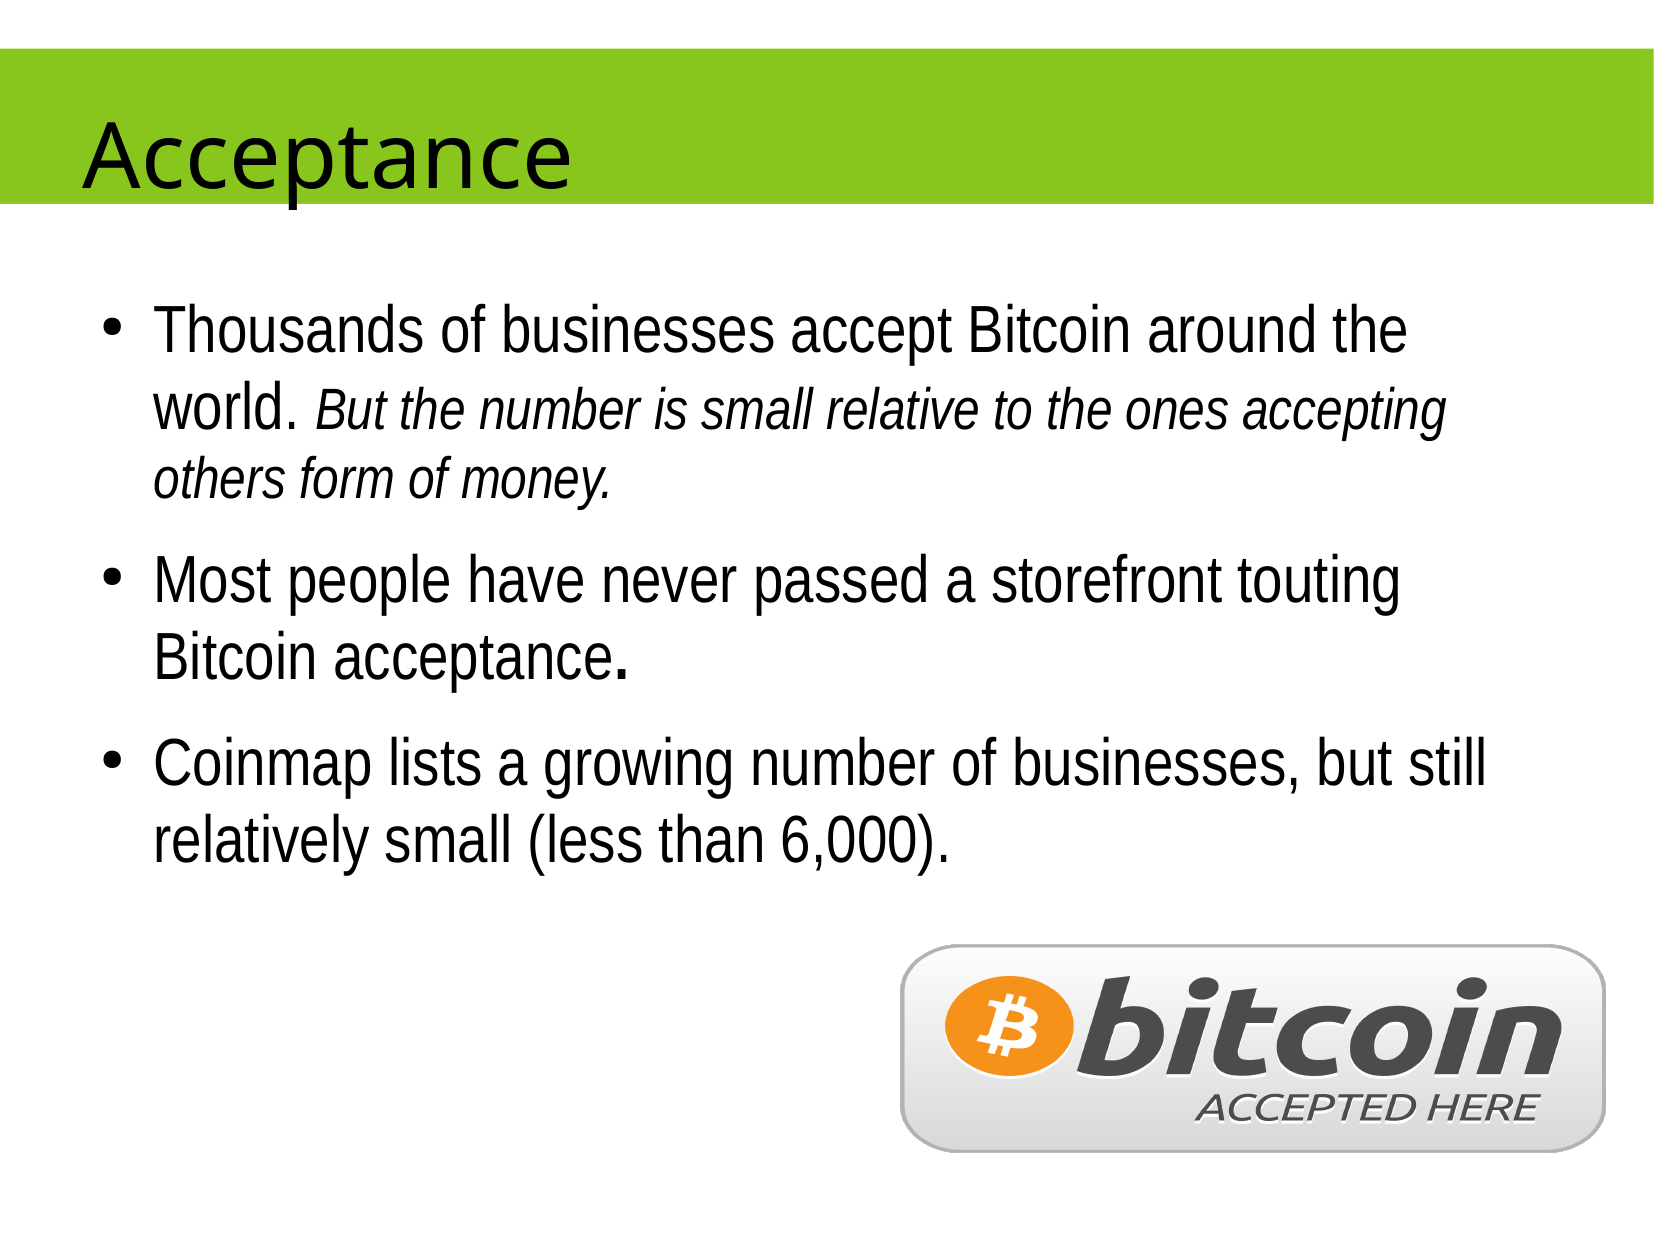

# Acceptance
Thousands of businesses accept Bitcoin around the world. But the number is small relative to the ones accepting others form of money.
Most people have never passed a storefront touting Bitcoin acceptance.
Coinmap lists a growing number of businesses, but still relatively small (less than 6,000).